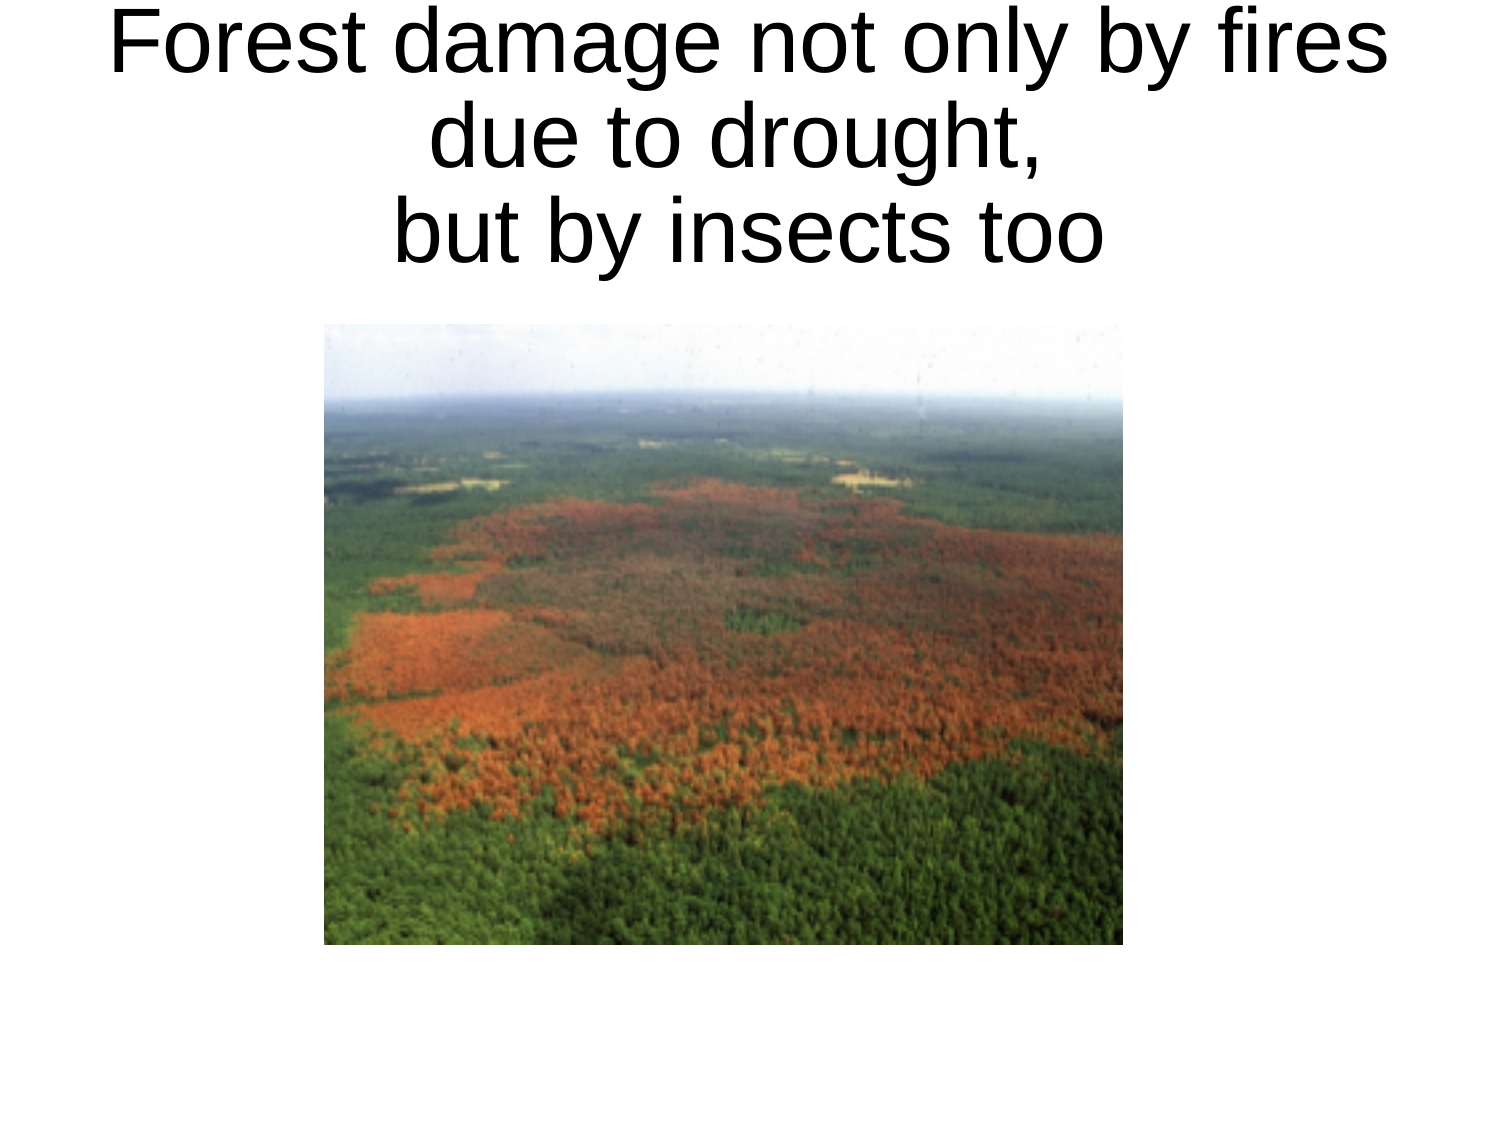

# Forest damage not only by fires due to drought, but by insects too